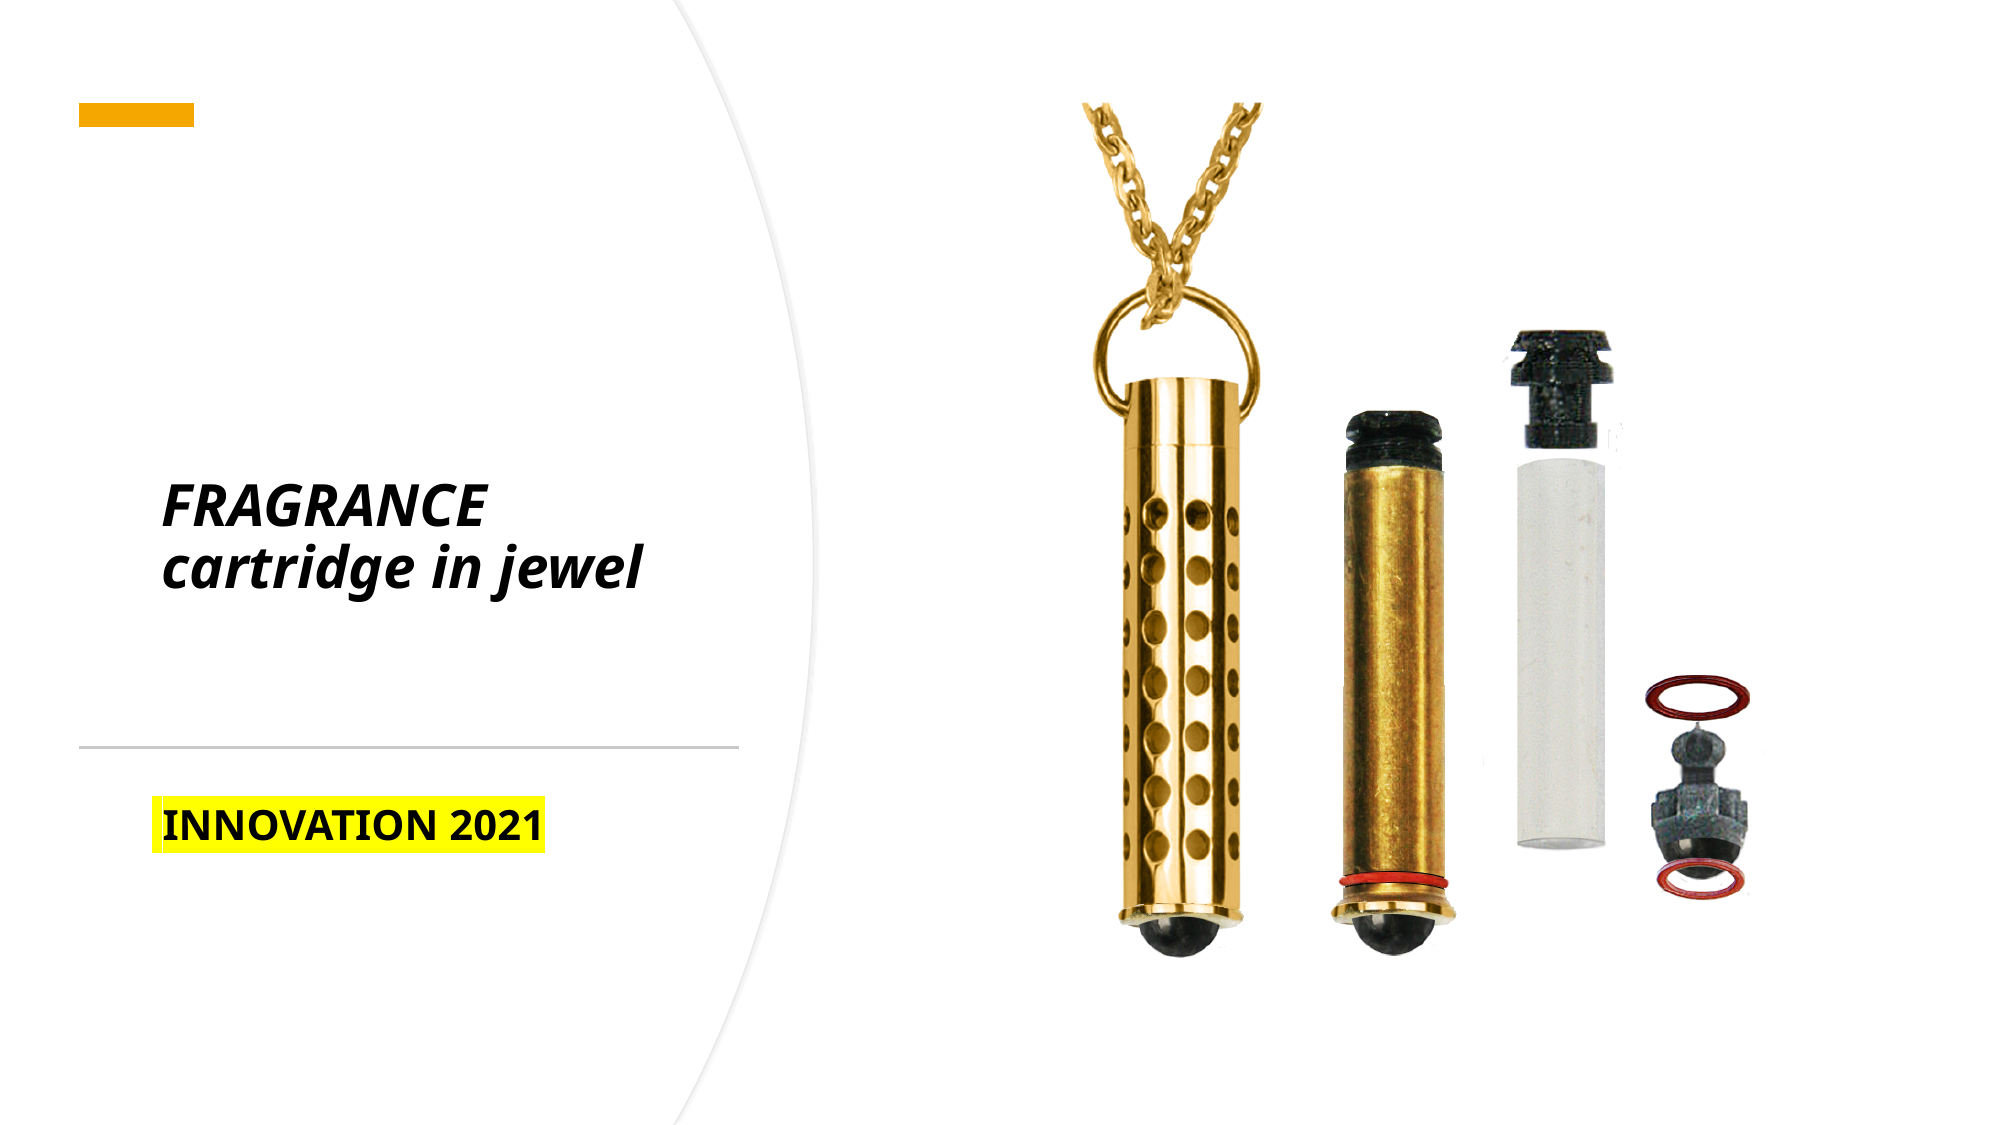

# FRAGRANCE cartridge in jewel
 INNOVATION 2021